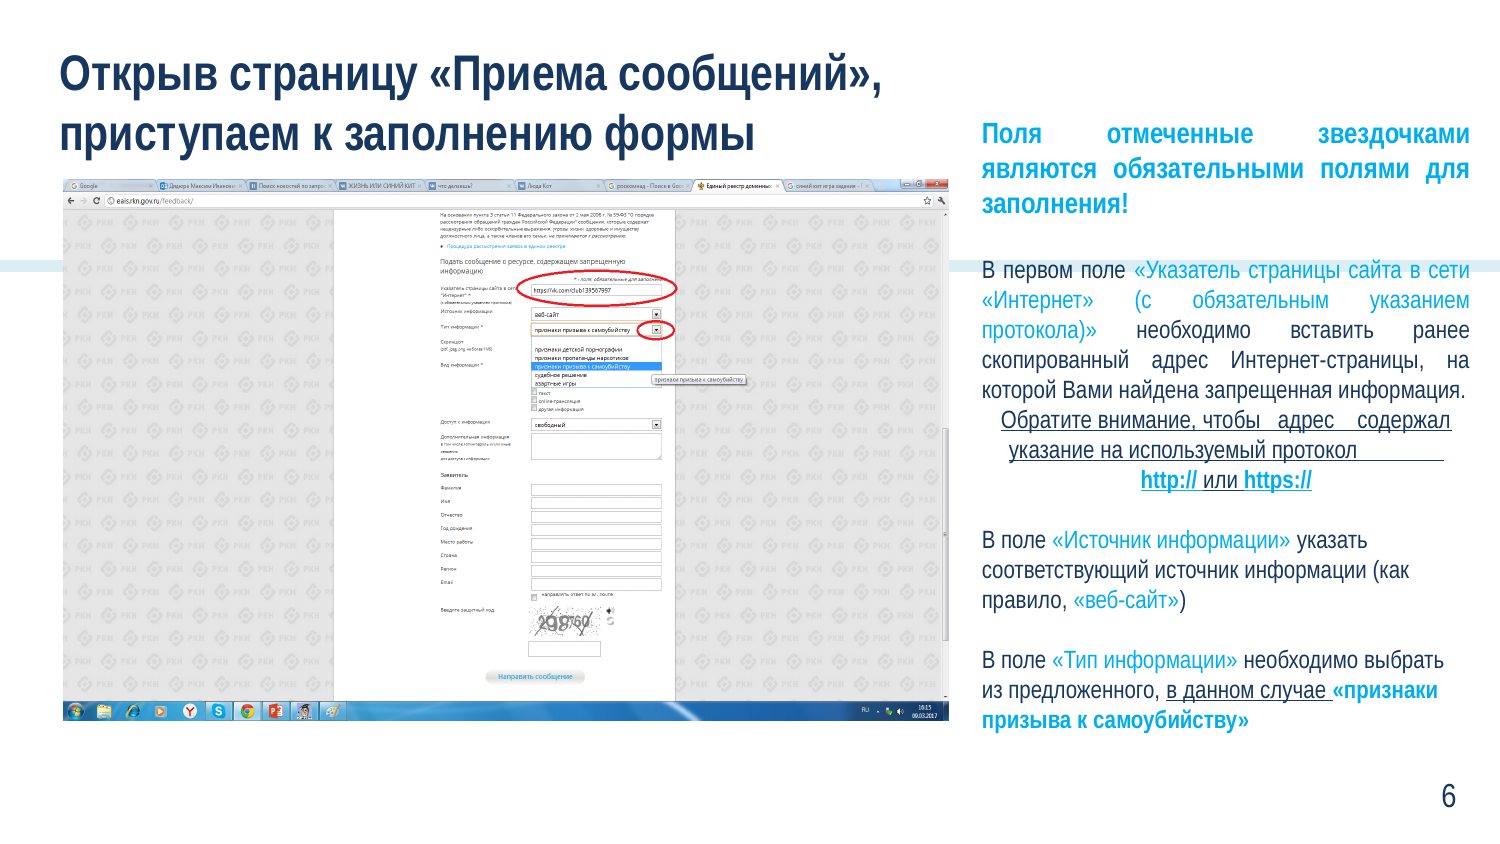

Открыв страницу «Приема сообщений»,
приступаем к заполнению формы
Поля отмеченные звездочками являются обязательными полями для заполнения!
В первом поле «Указатель страницы сайта в сети «Интернет» (с обязательным указанием протокола)» необходимо вставить ранее скопированный адрес Интернет-страницы, на которой Вами найдена запрещенная информация.
Обратите внимание, чтобы адрес содержал указание на используемый протокол http:// или https://
В поле «Источник информации» указать соответствующий источник информации (как правило, «веб-сайт»)
В поле «Тип информации» необходимо выбрать из предложенного, в данном случае «признаки призыва к самоубийству»